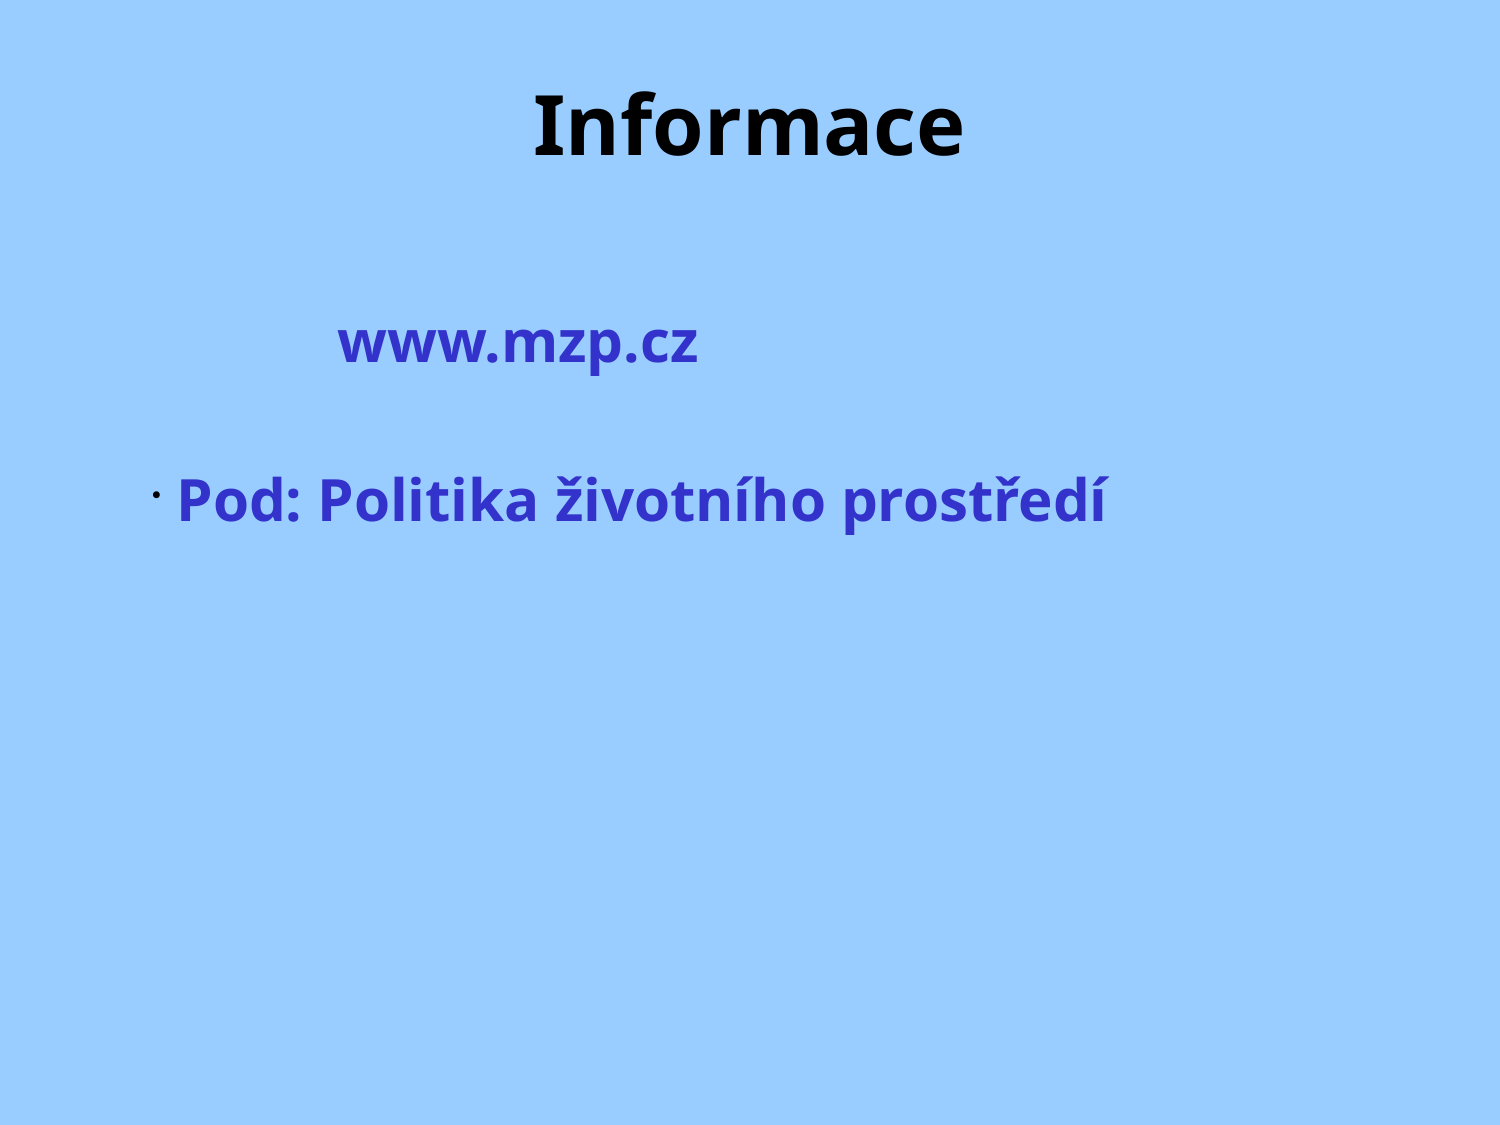

# Informace
 www.mzp.cz
 Pod: Politika životního prostředí